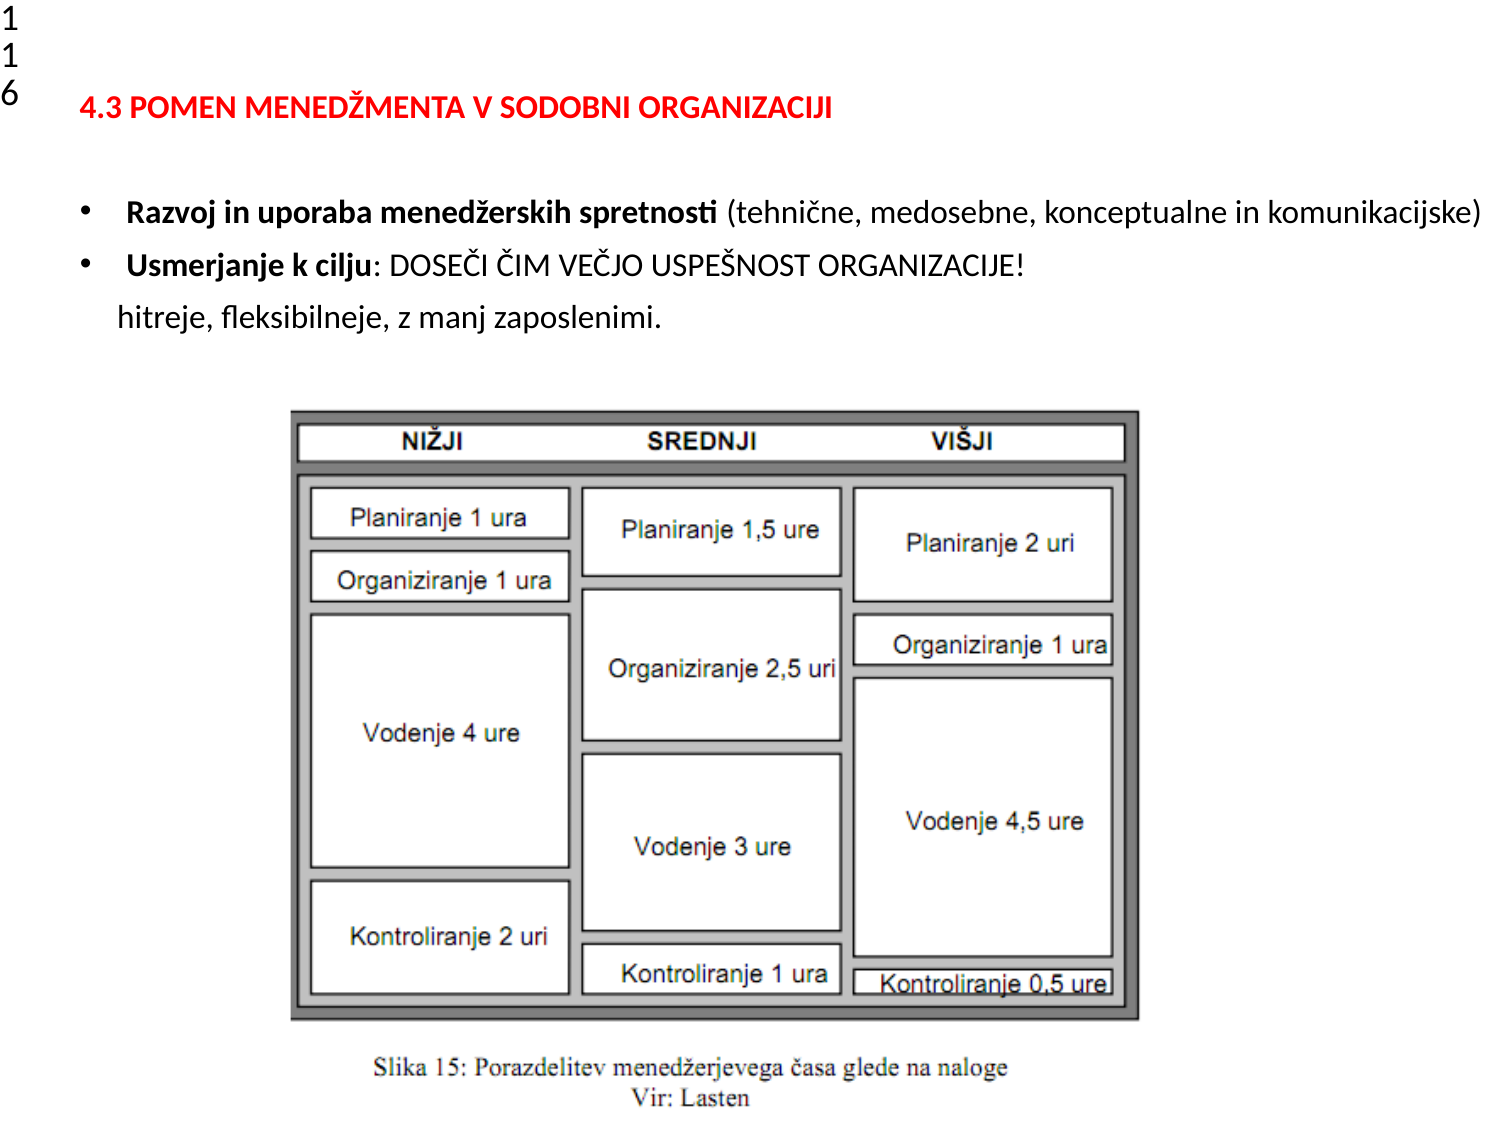

4.3 POMEN MENEDŽMENTA V SODOBNI ORGANIZACIJI
Razvoj in uporaba menedžerskih spretnosti (tehnične, medosebne, konceptualne in komunikacijske)
Usmerjanje k cilju: DOSEČI ČIM VEČJO USPEŠNOST ORGANIZACIJE!
 hitreje, fleksibilneje, z manj zaposlenimi.